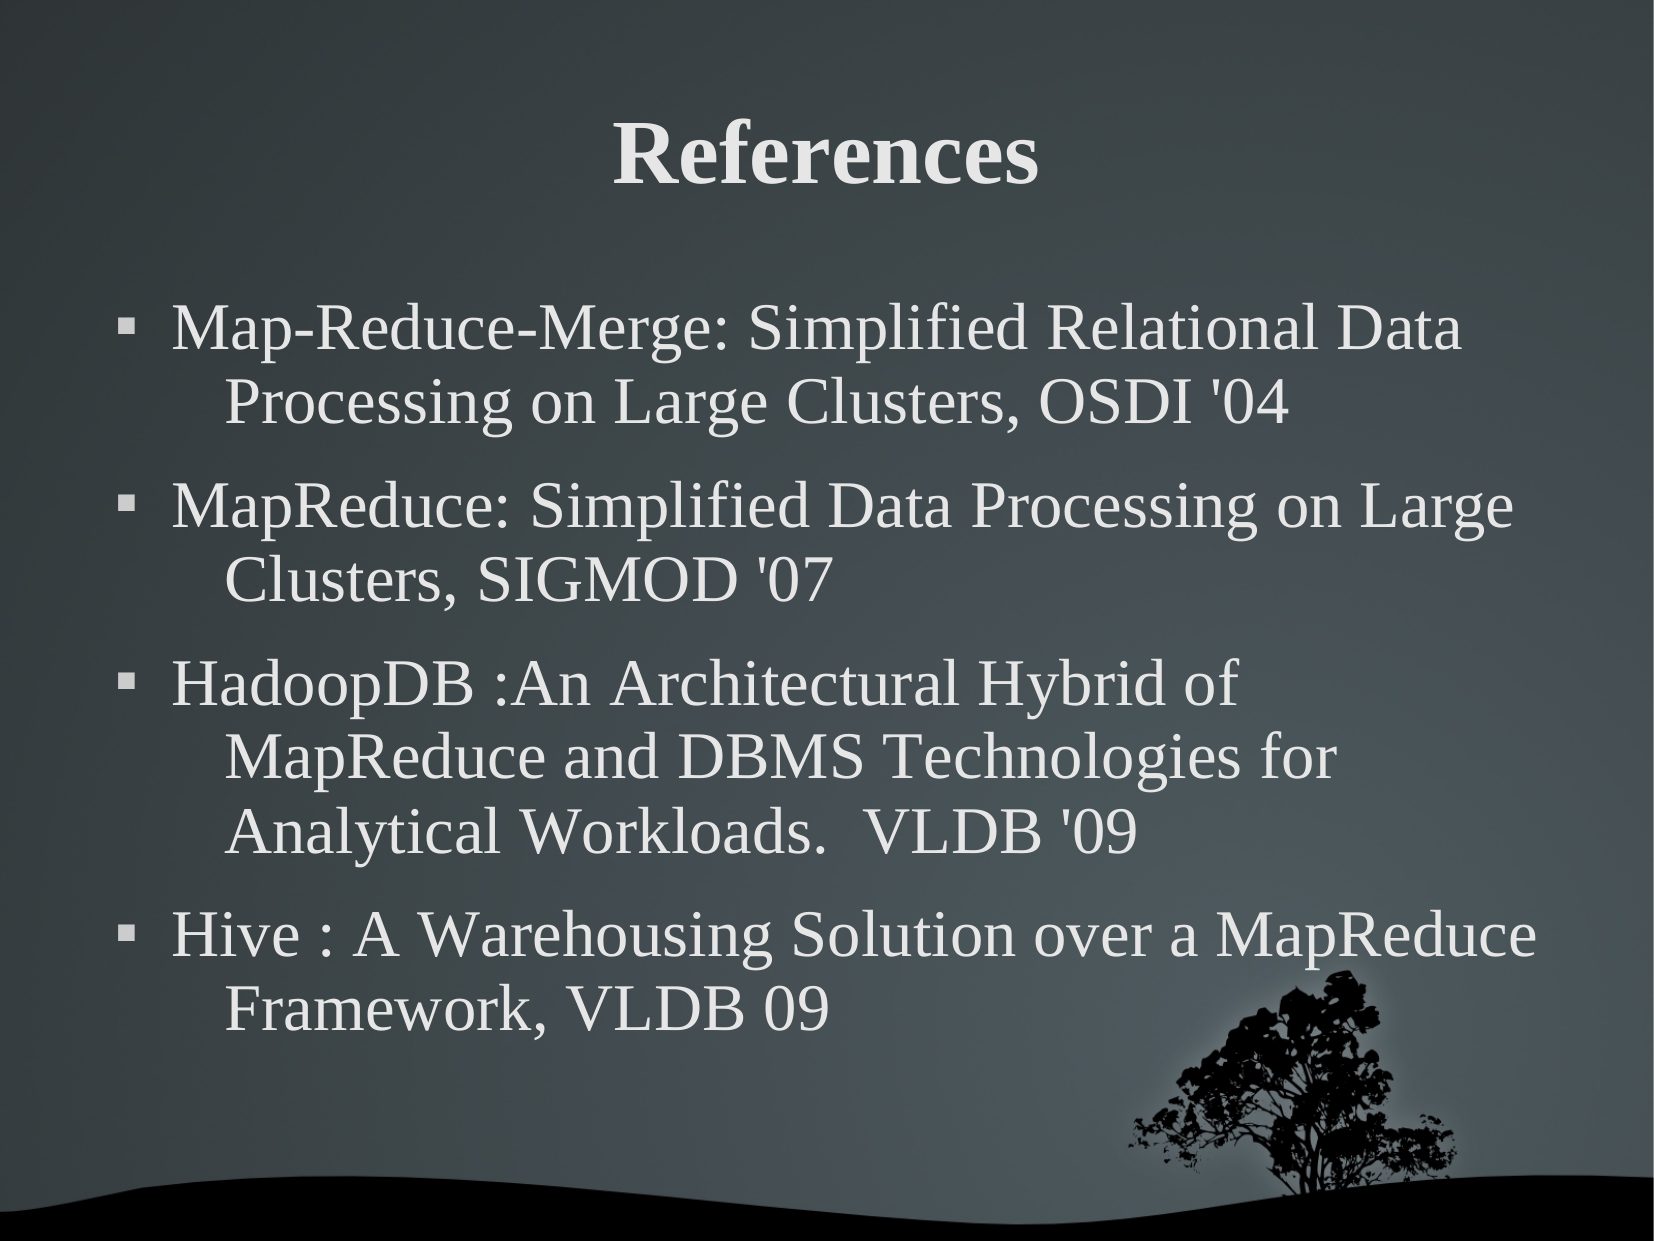

# References
Map-Reduce-Merge: Simplified Relational Data Processing on Large Clusters, OSDI '04
MapReduce: Simplified Data Processing on Large Clusters, SIGMOD '07
HadoopDB :An Architectural Hybrid of MapReduce and DBMS Technologies for Analytical Workloads. VLDB '09
Hive : A Warehousing Solution over a MapReduce Framework, VLDB 09